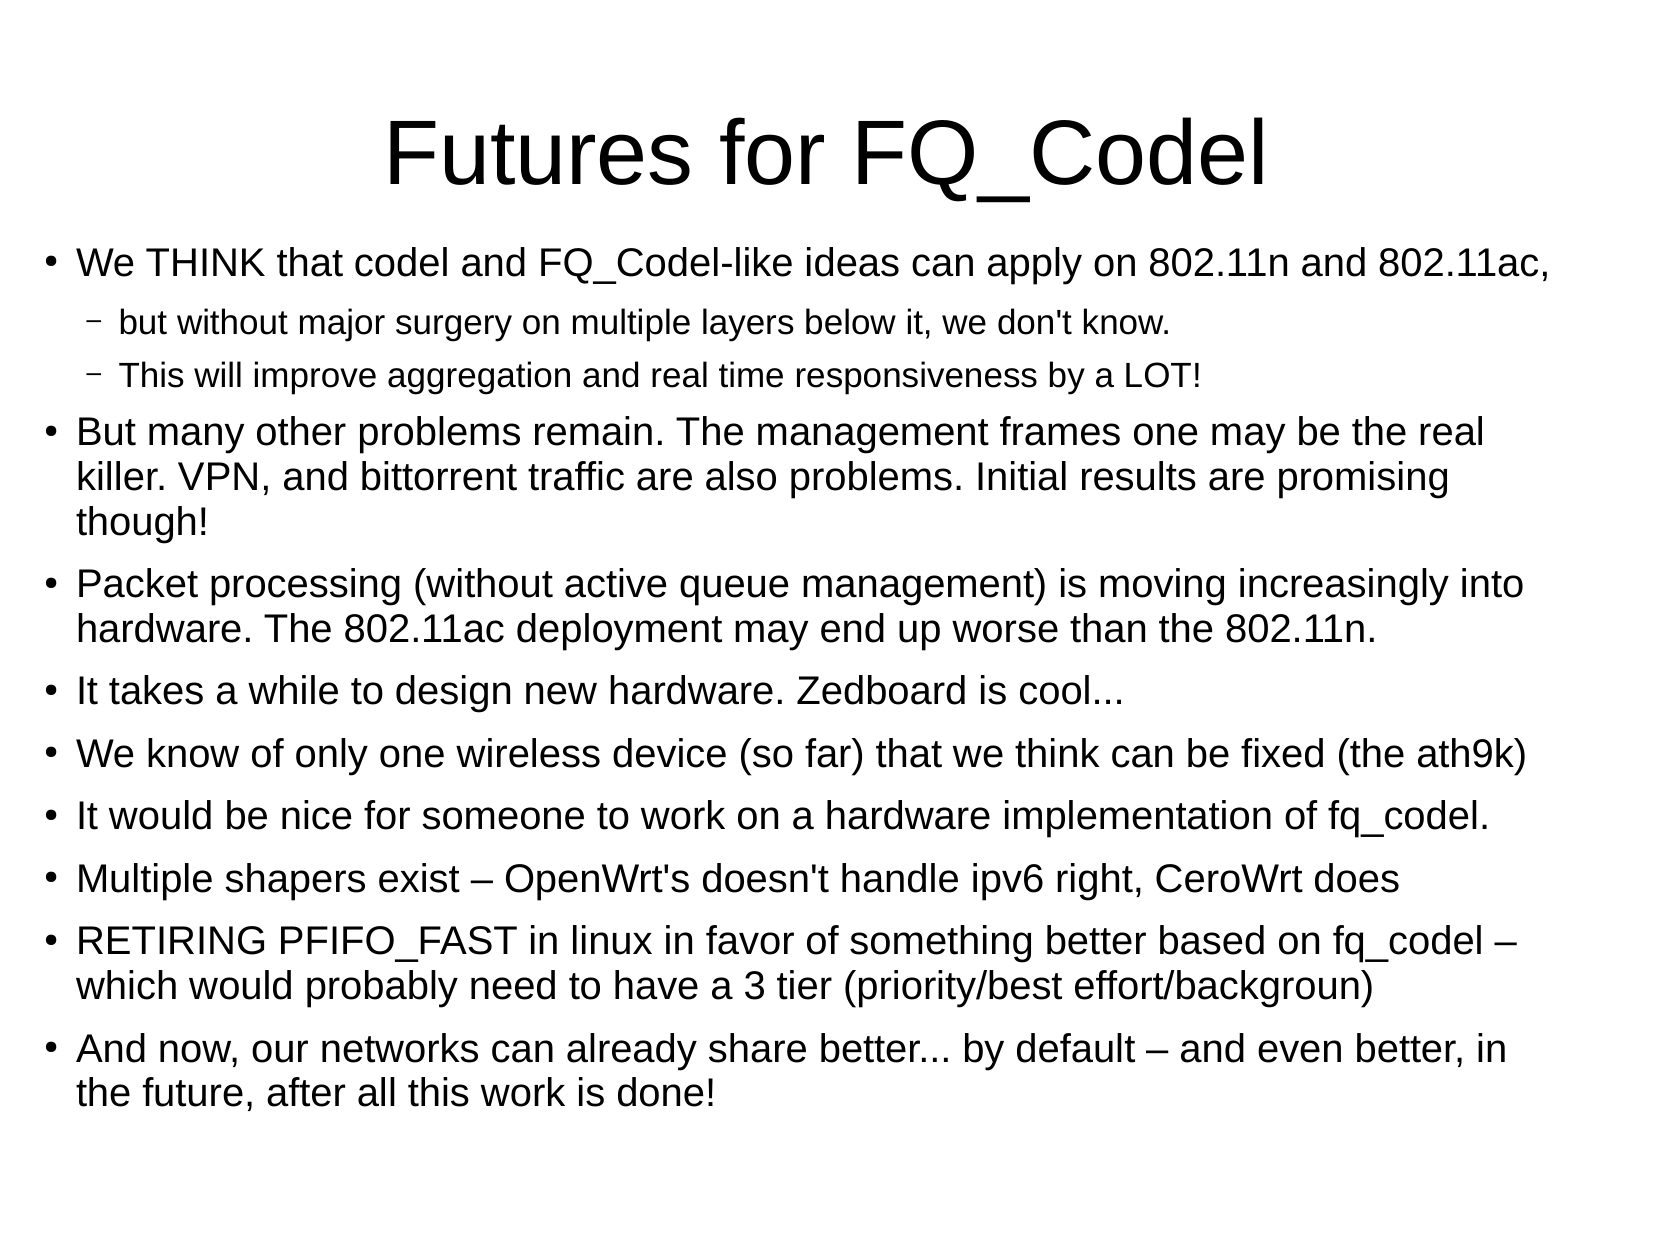

# Futures for FQ_Codel
We THINK that codel and FQ_Codel-like ideas can apply on 802.11n and 802.11ac,
but without major surgery on multiple layers below it, we don't know.
This will improve aggregation and real time responsiveness by a LOT!
But many other problems remain. The management frames one may be the real killer. VPN, and bittorrent traffic are also problems. Initial results are promising though!
Packet processing (without active queue management) is moving increasingly into hardware. The 802.11ac deployment may end up worse than the 802.11n.
It takes a while to design new hardware. Zedboard is cool...
We know of only one wireless device (so far) that we think can be fixed (the ath9k)
It would be nice for someone to work on a hardware implementation of fq_codel.
Multiple shapers exist – OpenWrt's doesn't handle ipv6 right, CeroWrt does
RETIRING PFIFO_FAST in linux in favor of something better based on fq_codel – which would probably need to have a 3 tier (priority/best effort/backgroun)
And now, our networks can already share better... by default – and even better, in the future, after all this work is done!